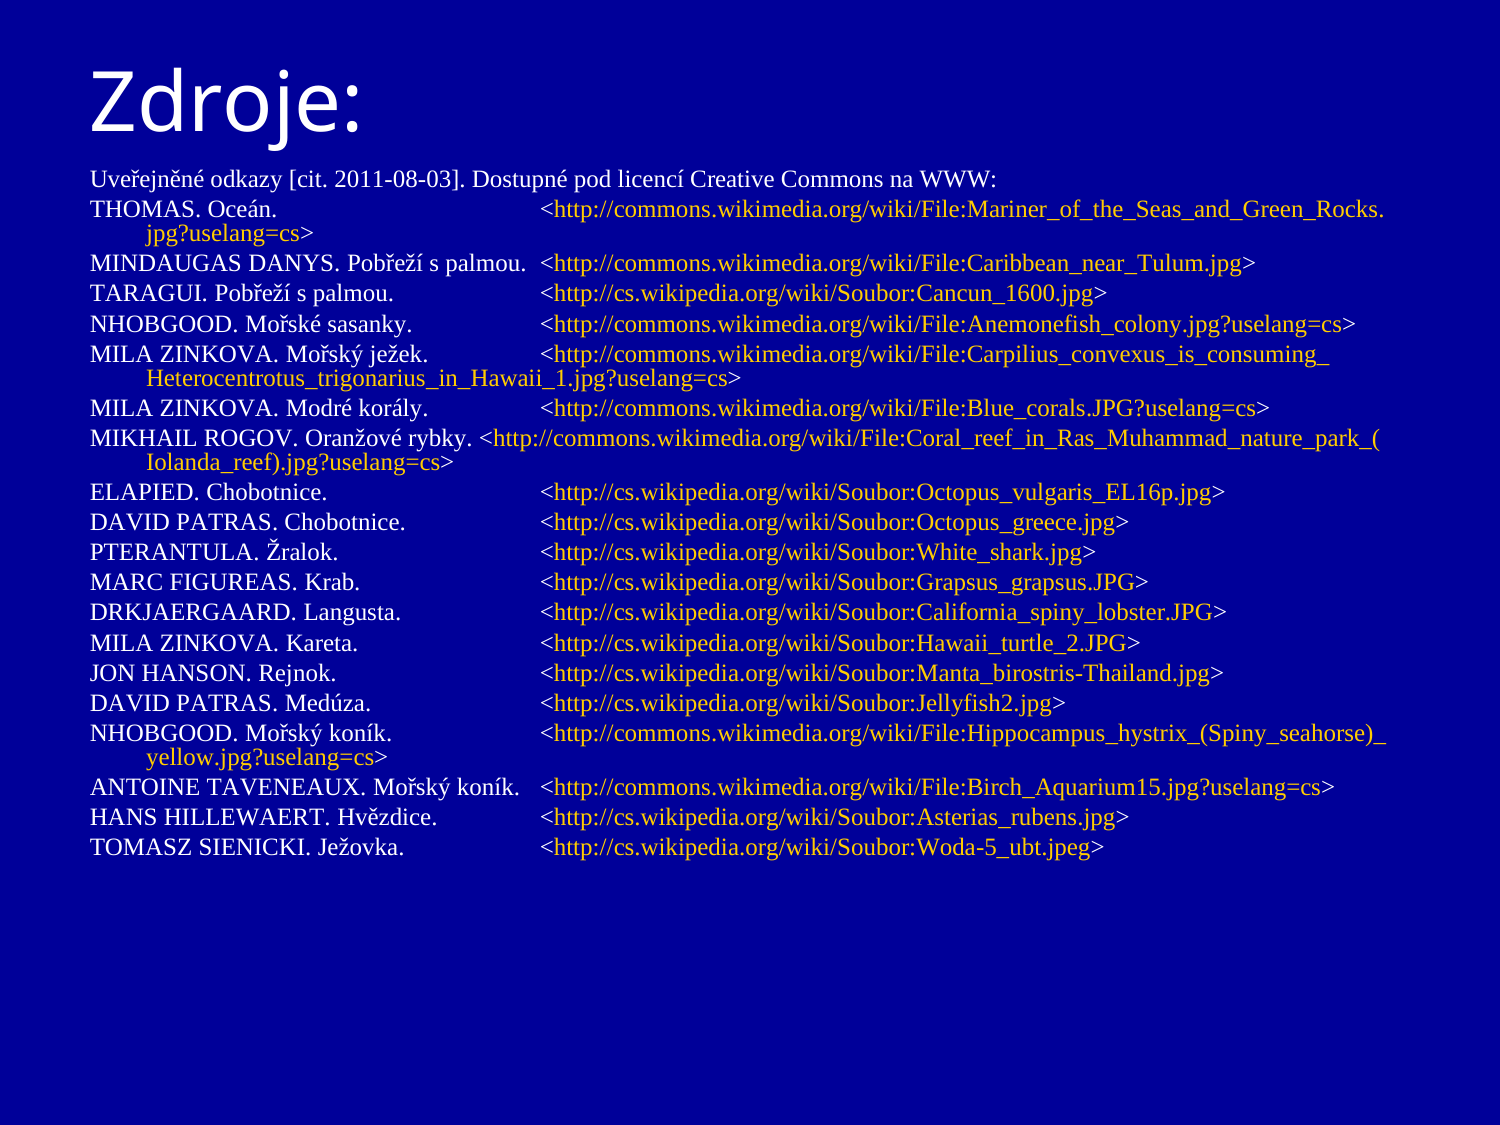

# Zdroje:
Uveřejněné odkazy [cit. 2011-08-03]. Dostupné pod licencí Creative Commons na WWW:
THOMAS. Oceán.		<http://commons.wikimedia.org/wiki/File:Mariner_of_the_Seas_and_Green_Rocks.jpg?uselang=cs>
MINDAUGAS DANYS. Pobřeží s palmou.	<http://commons.wikimedia.org/wiki/File:Caribbean_near_Tulum.jpg>
TARAGUI. Pobřeží s palmou. 	<http://cs.wikipedia.org/wiki/Soubor:Cancun_1600.jpg>
NHOBGOOD. Mořské sasanky.	<http://commons.wikimedia.org/wiki/File:Anemonefish_colony.jpg?uselang=cs>
MILA ZINKOVA. Mořský ježek. 	<http://commons.wikimedia.org/wiki/File:Carpilius_convexus_is_consuming_Heterocentrotus_trigonarius_in_Hawaii_1.jpg?uselang=cs>
MILA ZINKOVA. Modré korály.	<http://commons.wikimedia.org/wiki/File:Blue_corals.JPG?uselang=cs>
MIKHAIL ROGOV. Oranžové rybky. <http://commons.wikimedia.org/wiki/File:Coral_reef_in_Ras_Muhammad_nature_park_(Iolanda_reef).jpg?uselang=cs>
ELAPIED. Chobotnice.		<http://cs.wikipedia.org/wiki/Soubor:Octopus_vulgaris_EL16p.jpg>
DAVID PATRAS. Chobotnice.	<http://cs.wikipedia.org/wiki/Soubor:Octopus_greece.jpg>
PTERANTULA. Žralok.		<http://cs.wikipedia.org/wiki/Soubor:White_shark.jpg>
MARC FIGUREAS. Krab.		<http://cs.wikipedia.org/wiki/Soubor:Grapsus_grapsus.JPG>
DRKJAERGAARD. Langusta.	<http://cs.wikipedia.org/wiki/Soubor:California_spiny_lobster.JPG>
MILA ZINKOVA. Kareta.		<http://cs.wikipedia.org/wiki/Soubor:Hawaii_turtle_2.JPG>
JON HANSON. Rejnok.		<http://cs.wikipedia.org/wiki/Soubor:Manta_birostris-Thailand.jpg>
DAVID PATRAS. Medúza.		<http://cs.wikipedia.org/wiki/Soubor:Jellyfish2.jpg>
NHOBGOOD. Mořský koník. 	<http://commons.wikimedia.org/wiki/File:Hippocampus_hystrix_(Spiny_seahorse)_yellow.jpg?uselang=cs>
ANTOINE TAVENEAUX. Mořský koník.	<http://commons.wikimedia.org/wiki/File:Birch_Aquarium15.jpg?uselang=cs>
HANS HILLEWAERT. Hvězdice.	<http://cs.wikipedia.org/wiki/Soubor:Asterias_rubens.jpg>
TOMASZ SIENICKI. Ježovka.	<http://cs.wikipedia.org/wiki/Soubor:Woda-5_ubt.jpeg>